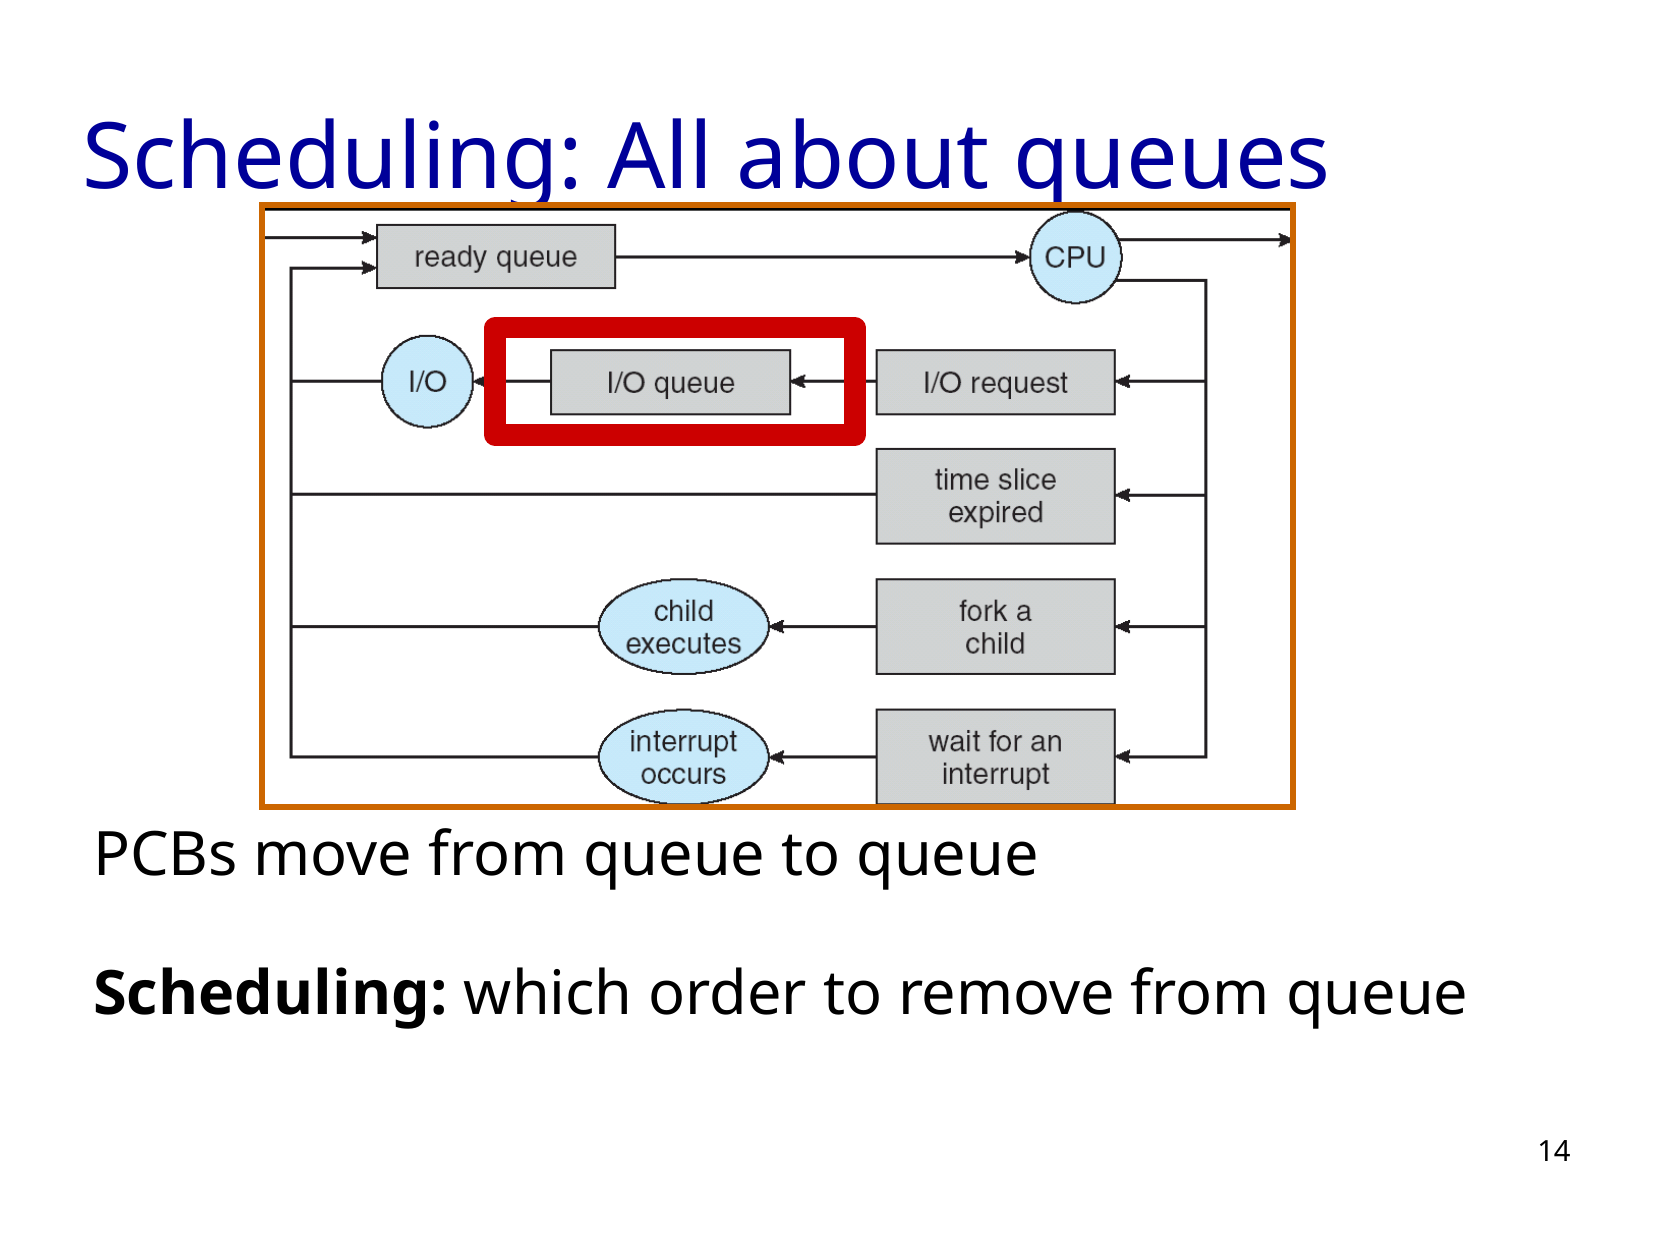

# Scheduling: All about queues
PCBs move from queue to queue
Scheduling: which order to remove from queue
14